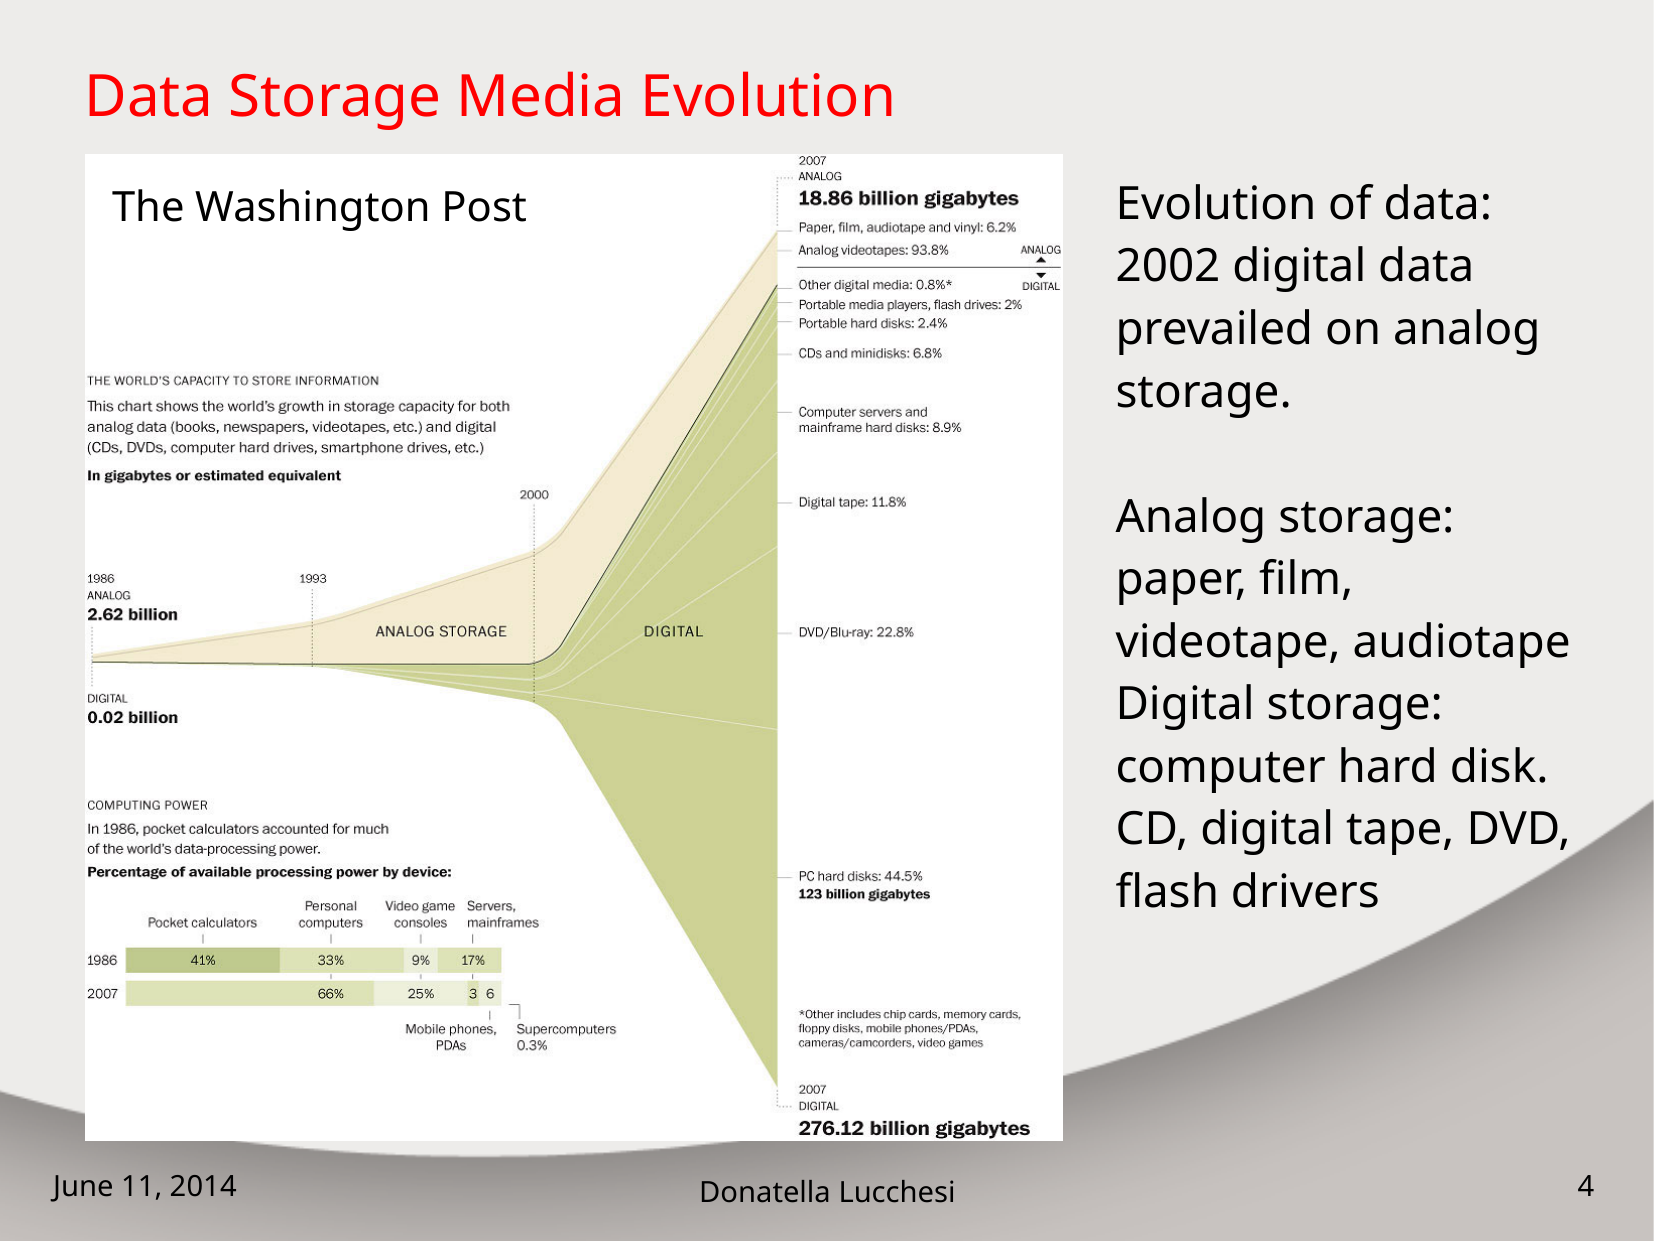

Data Storage Media Evolution
Evolution of data:
2002 digital data
prevailed on analog
storage.
Analog storage: paper, film, videotape, audiotape
Digital storage:
computer hard disk. CD, digital tape, DVD, flash drivers
The Washington Post
June 11, 2014
4
Donatella Lucchesi